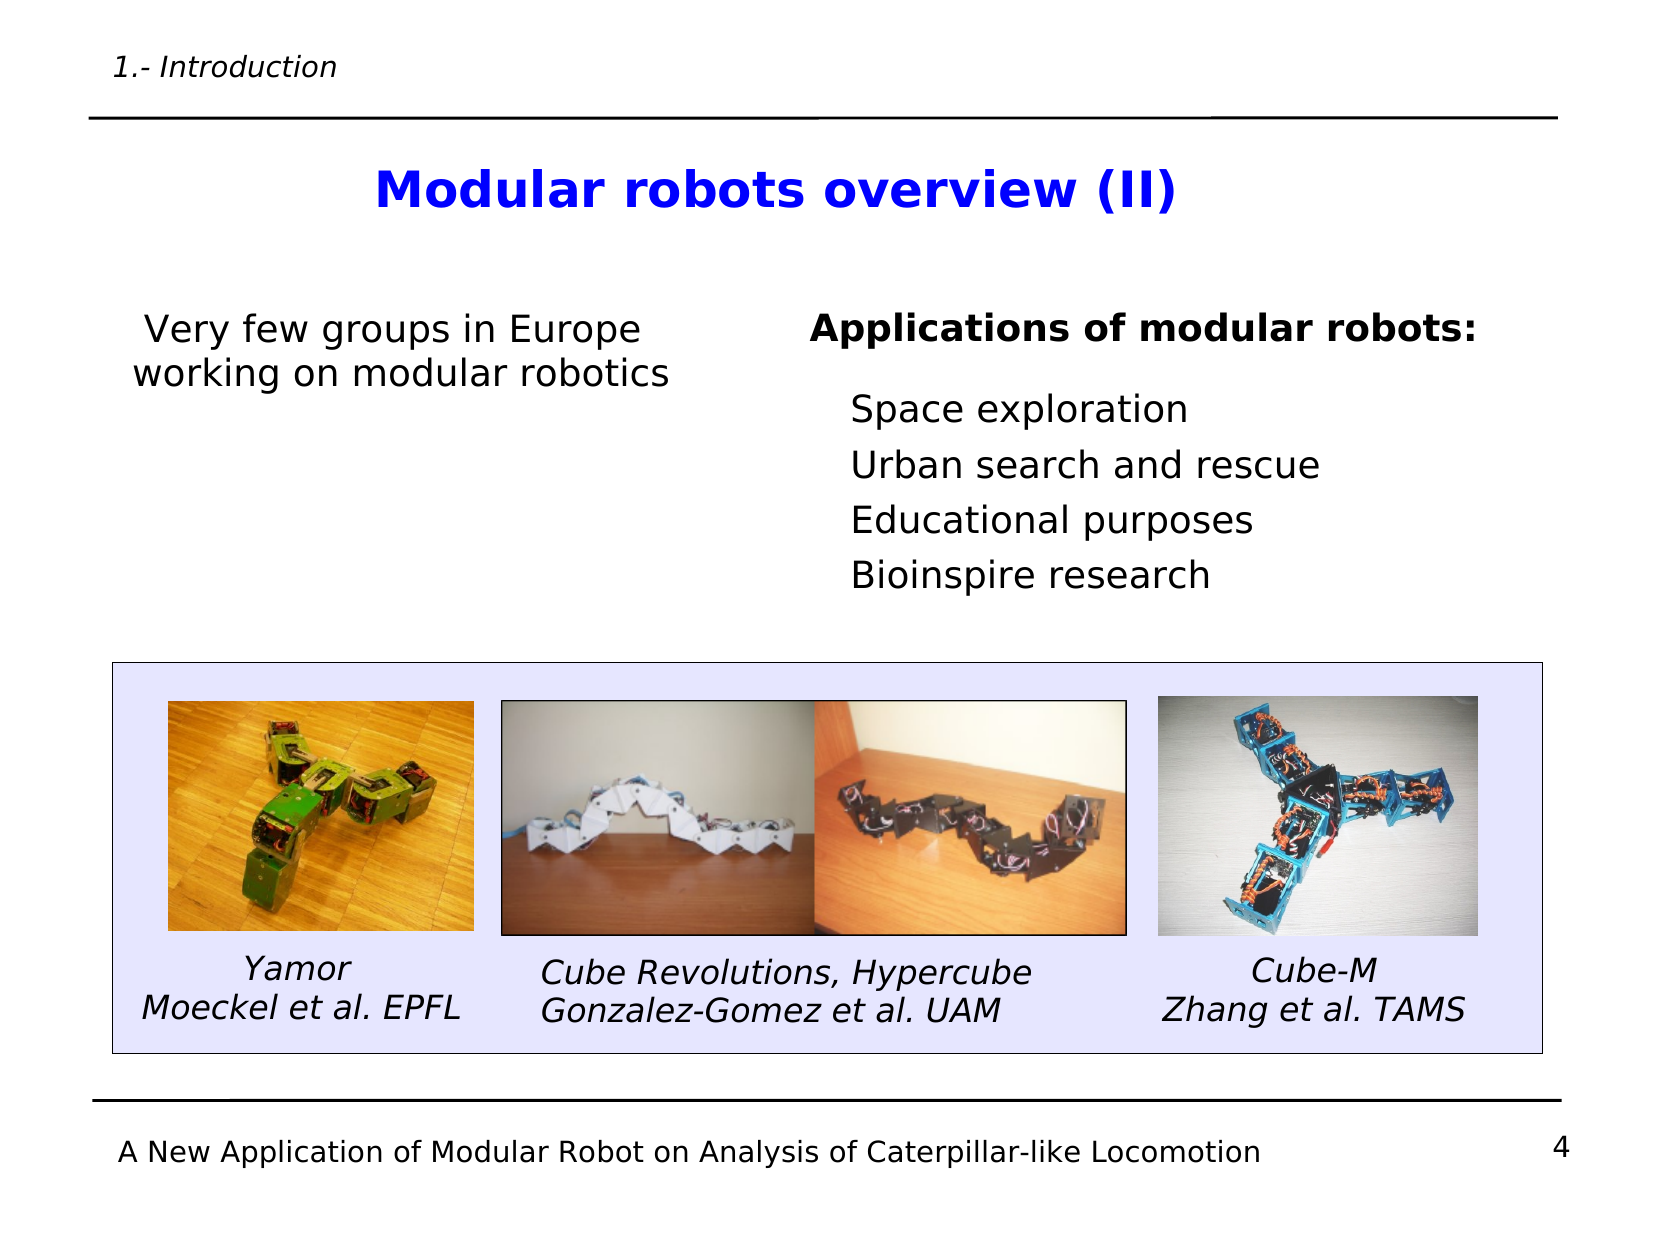

1.- Introduction
Modular robots overview (II)
Applications of modular robots:
 Very few groups in Europe working on modular robotics
 Space exploration
 Urban search and rescue
 Educational purposes
 Bioinspire research
Yamor
Moeckel et al. EPFL
Cube-M
Zhang et al. TAMS
Cube Revolutions, Hypercube
Gonzalez-Gomez et al. UAM
A New Application of Modular Robot on Analysis of Caterpillar-like Locomotion
4